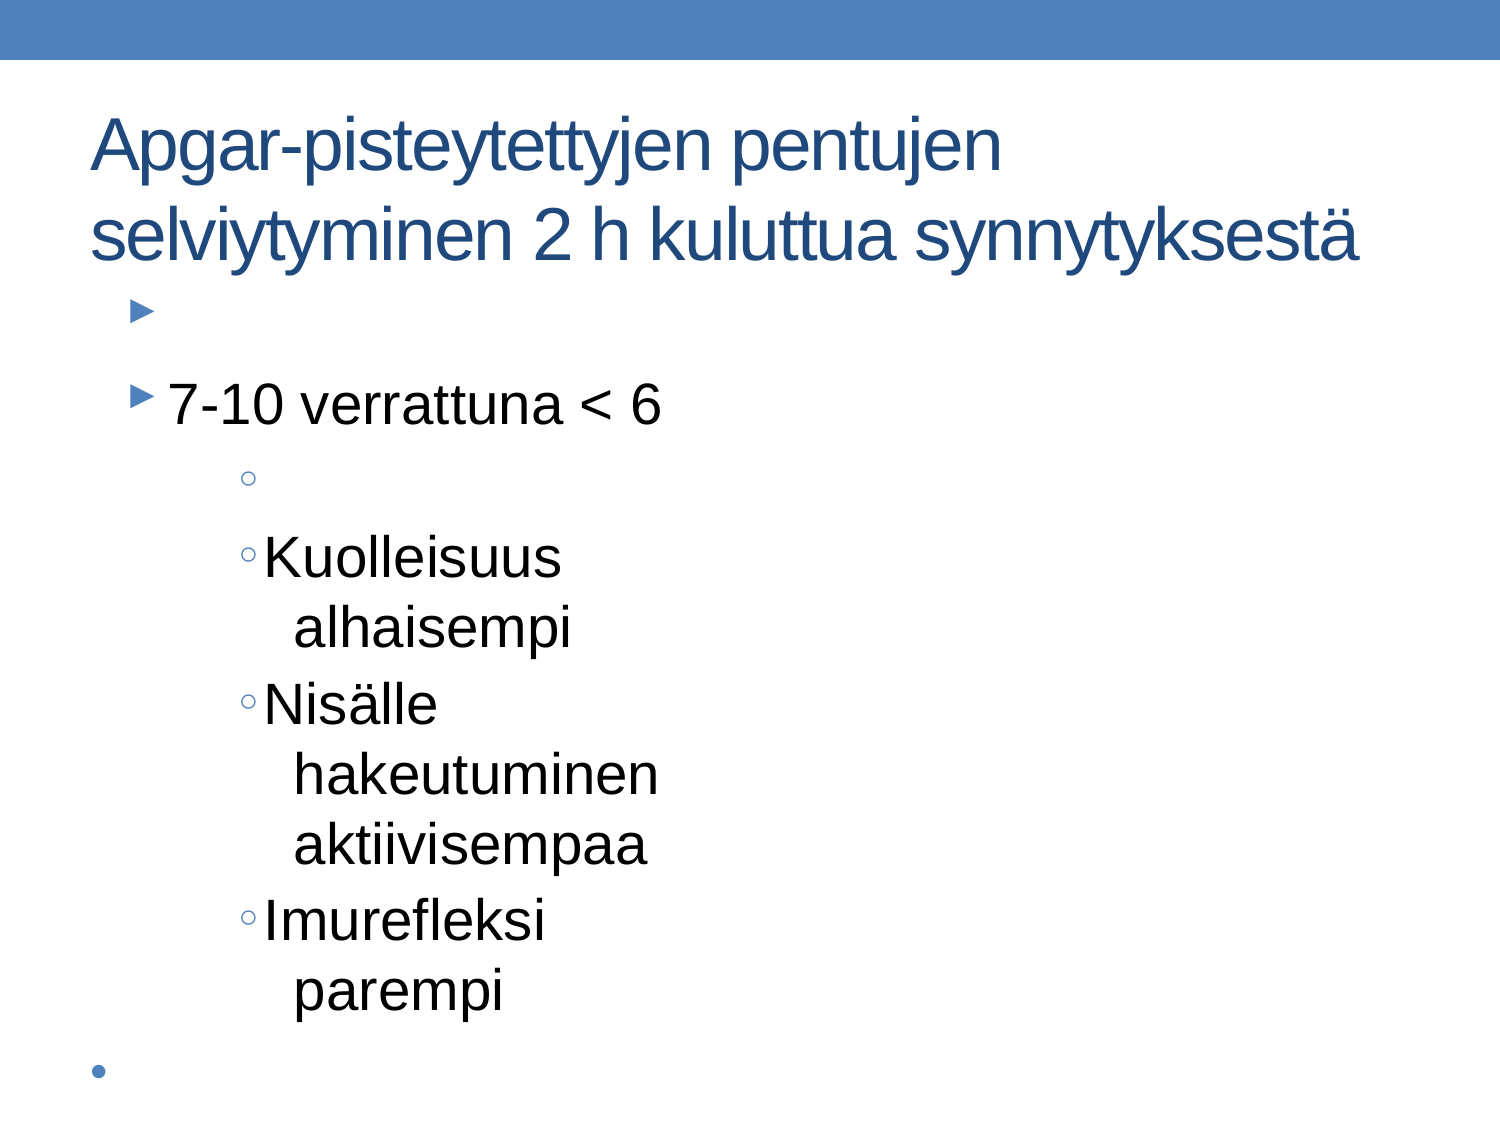

# Apgar-pisteytettyjen pentujen selviytyminen 2 h kuluttua synnytyksestä
7-10 verrattuna < 6
Kuolleisuus alhaisempi
Nisälle hakeutuminen aktiivisempaa
Imurefleksi parempi